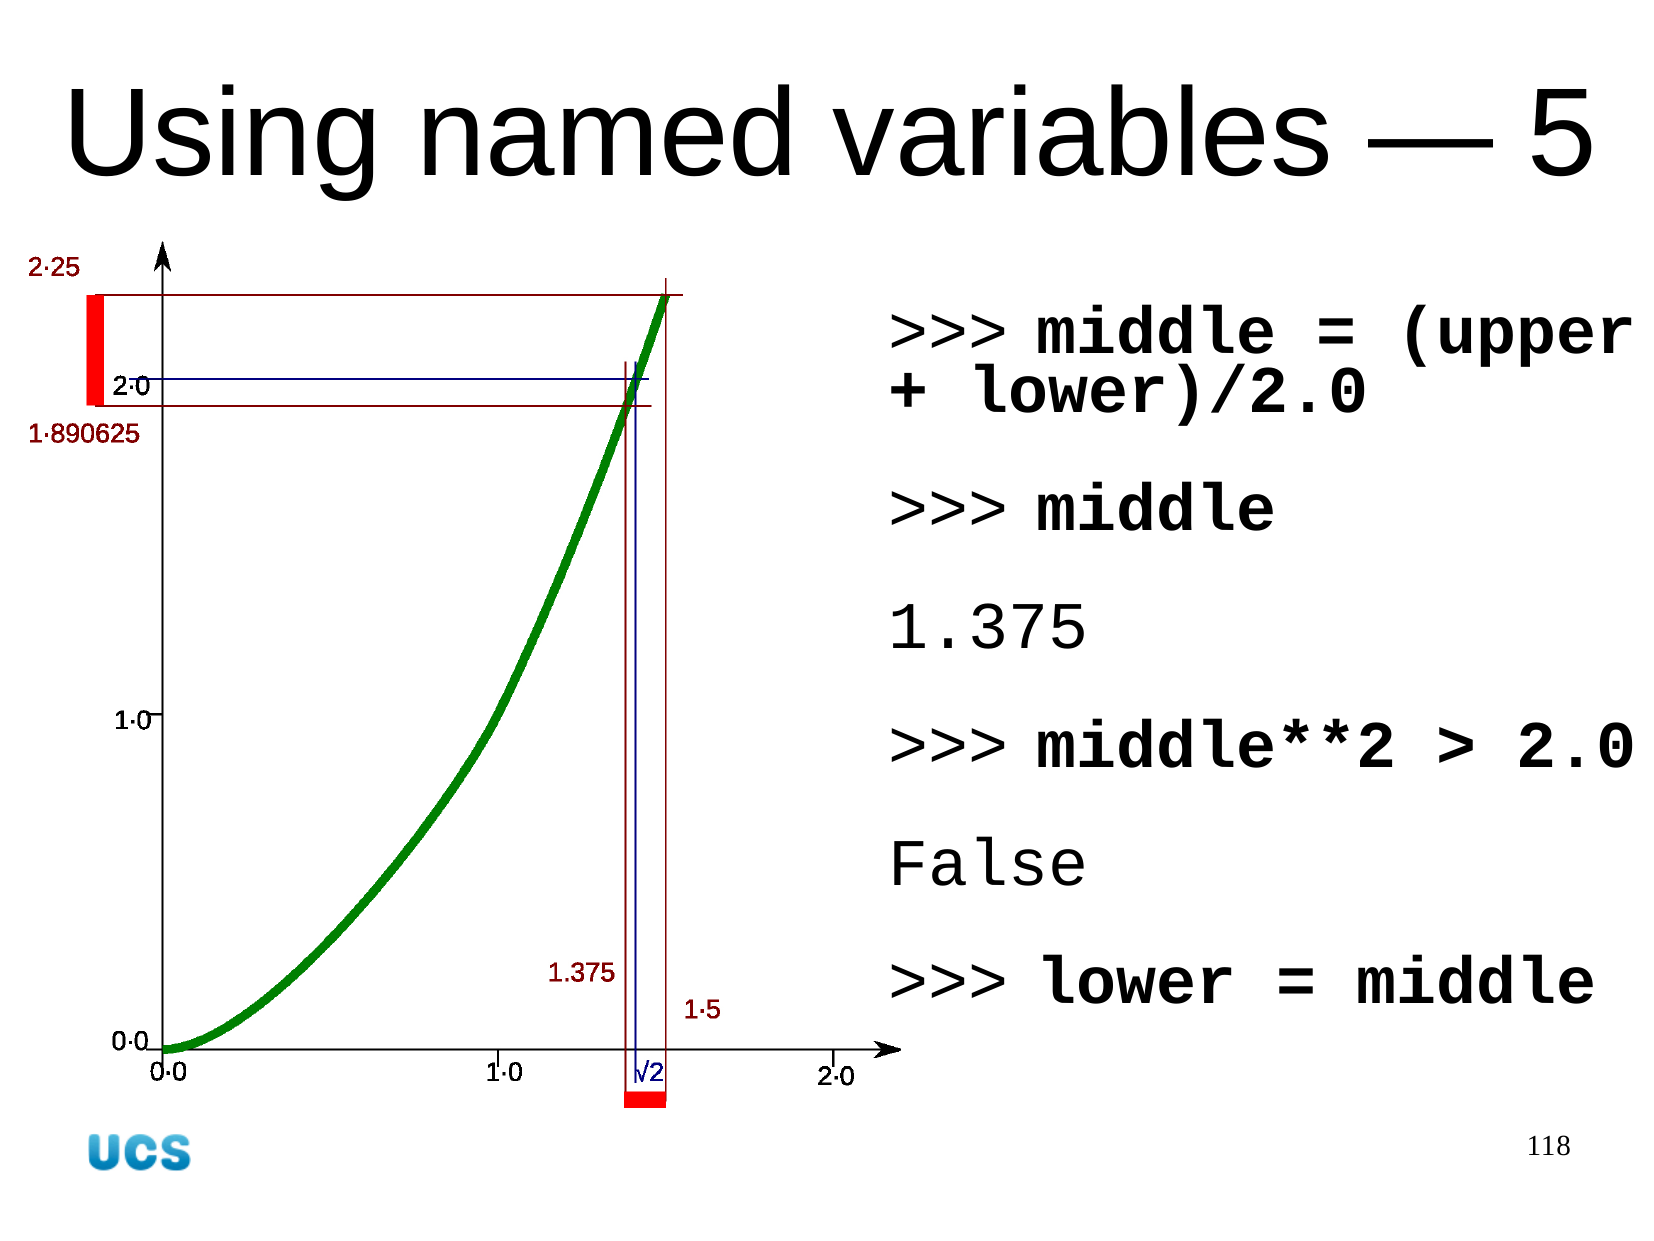

Using named variables ― 5
>>>
middle = (upper
+ lower)/2.0
>>>
middle
1.375
>>>
middle**2 > 2.0
False
>>>
lower = middle
118